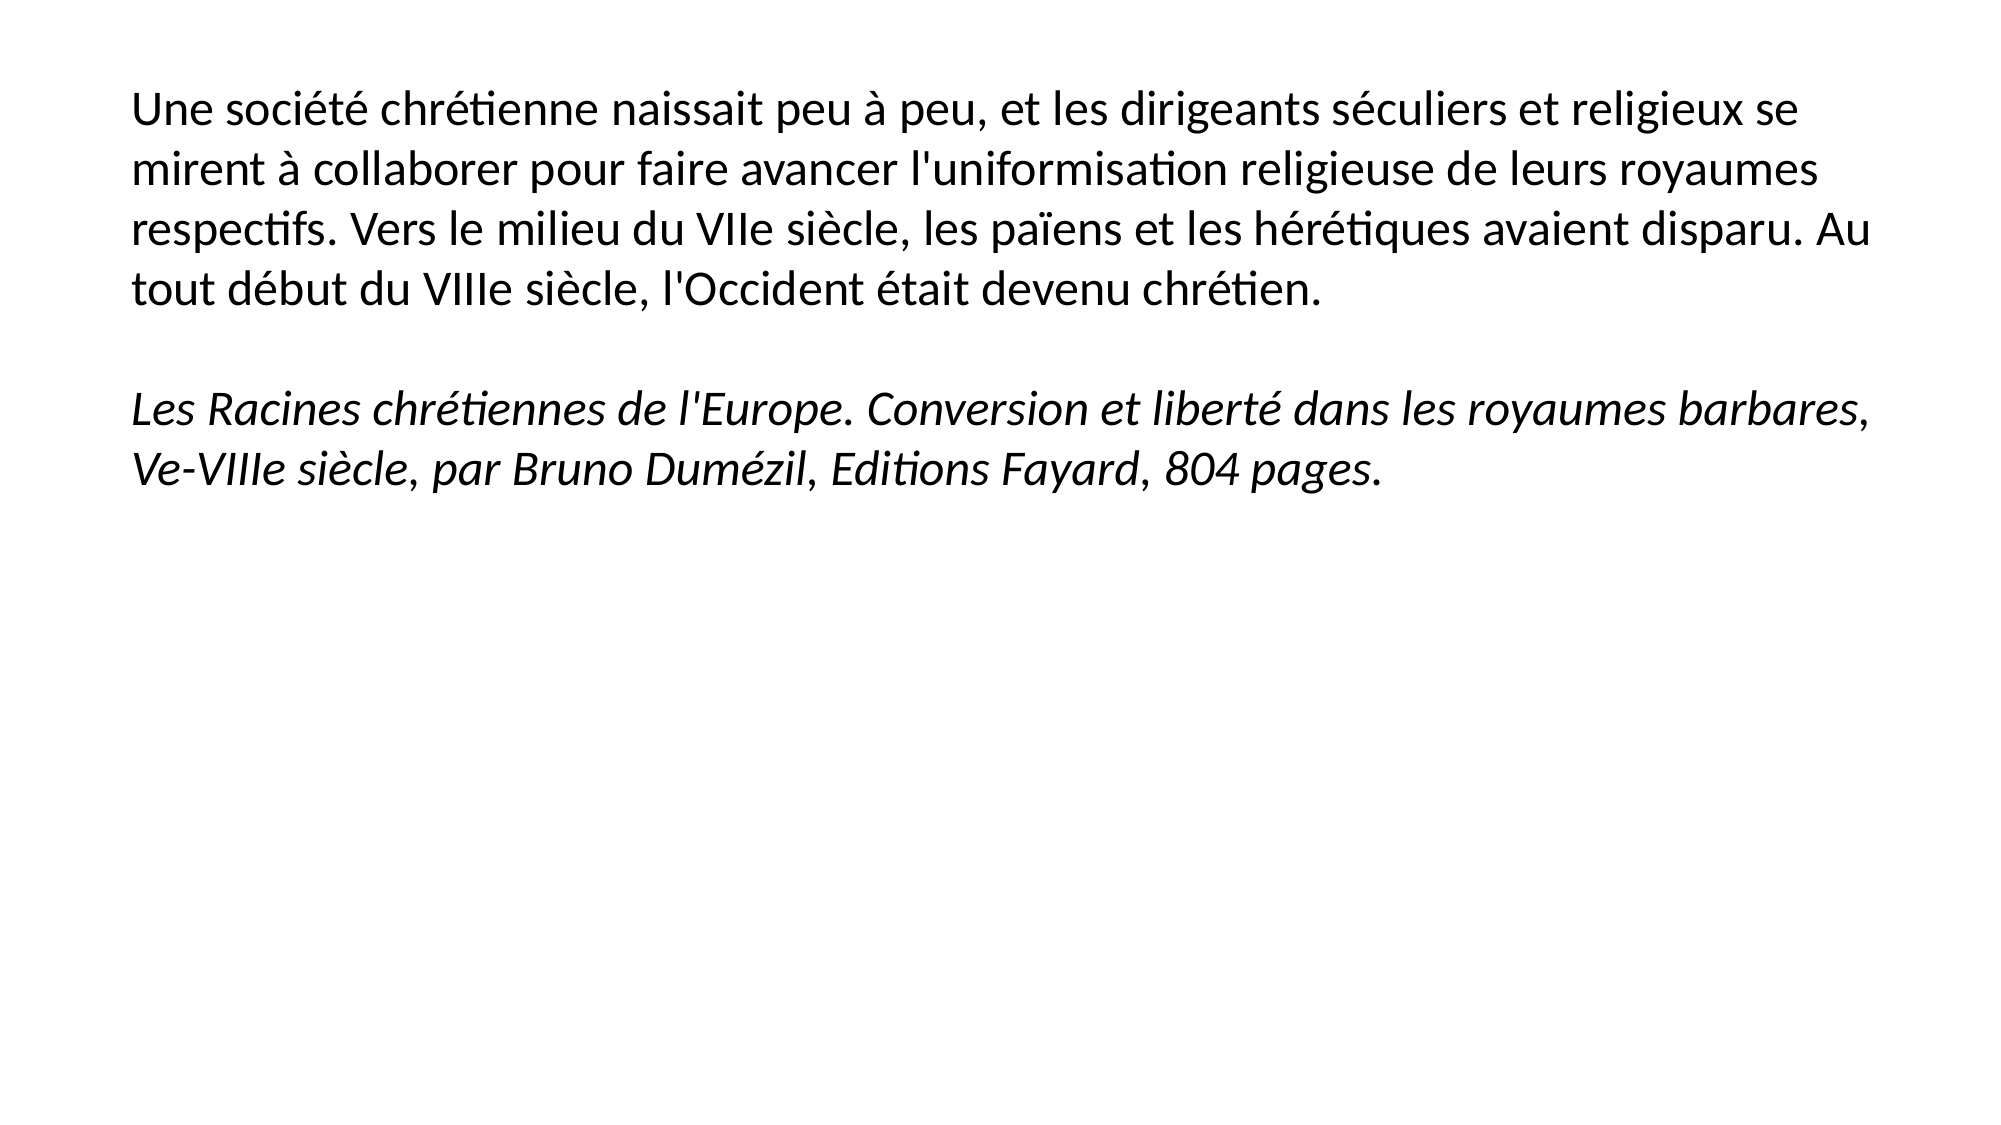

Une société chrétienne naissait peu à peu, et les dirigeants séculiers et religieux se mirent à collaborer pour faire avancer l'uniformisation religieuse de leurs royaumes respectifs. Vers le milieu du VIIe siècle, les païens et les hérétiques avaient disparu. Au tout début du VIIIe siècle, l'Occident était devenu chrétien.
Les Racines chrétiennes de l'Europe. Conversion et liberté dans les royaumes barbares, Ve-VIIIe siècle, par Bruno Dumézil, Editions Fayard, 804 pages.